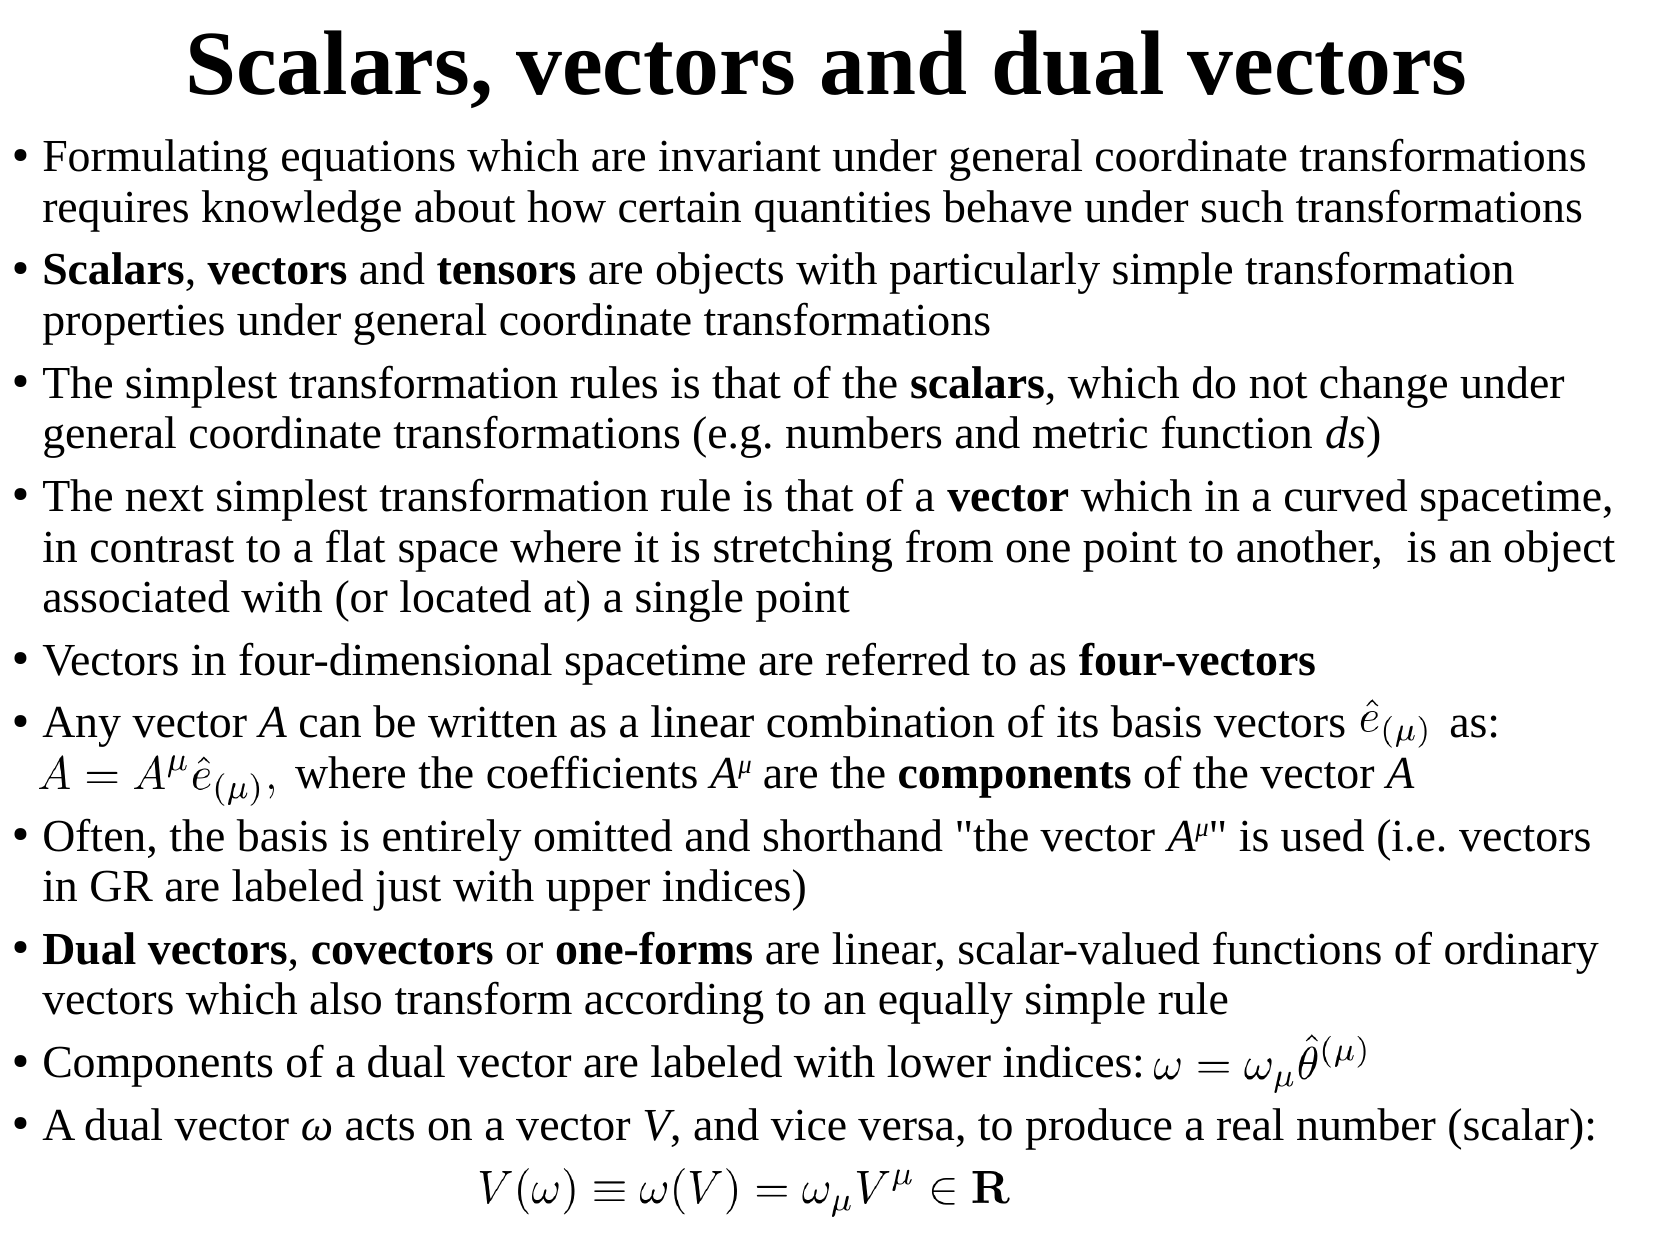

# Scalars, vectors and dual vectors
Formulating equations which are invariant under general coordinate transformations requires knowledge about how certain quantities behave under such transformations
Scalars, vectors and tensors are objects with particularly simple transformation properties under general coordinate transformations
The simplest transformation rules is that of the scalars, which do not change under general coordinate transformations (e.g. numbers and metric function ds)
The next simplest transformation rule is that of a vector which in a curved spacetime, in contrast to a flat space where it is stretching from one point to another, is an object associated with (or located at) a single point
Vectors in four-dimensional spacetime are referred to as four-vectors
Any vector A can be written as a linear combination of its basis vectors as: where the coefficients Aμ are the components of the vector A
Often, the basis is entirely omitted and shorthand "the vector Aμ" is used (i.e. vectors in GR are labeled just with upper indices)
Dual vectors, covectors or one-forms are linear, scalar-valued functions of ordinary vectors which also transform according to an equally simple rule
Components of a dual vector are labeled with lower indices:
A dual vector ω acts on a vector V, and vice versa, to produce a real number (scalar):